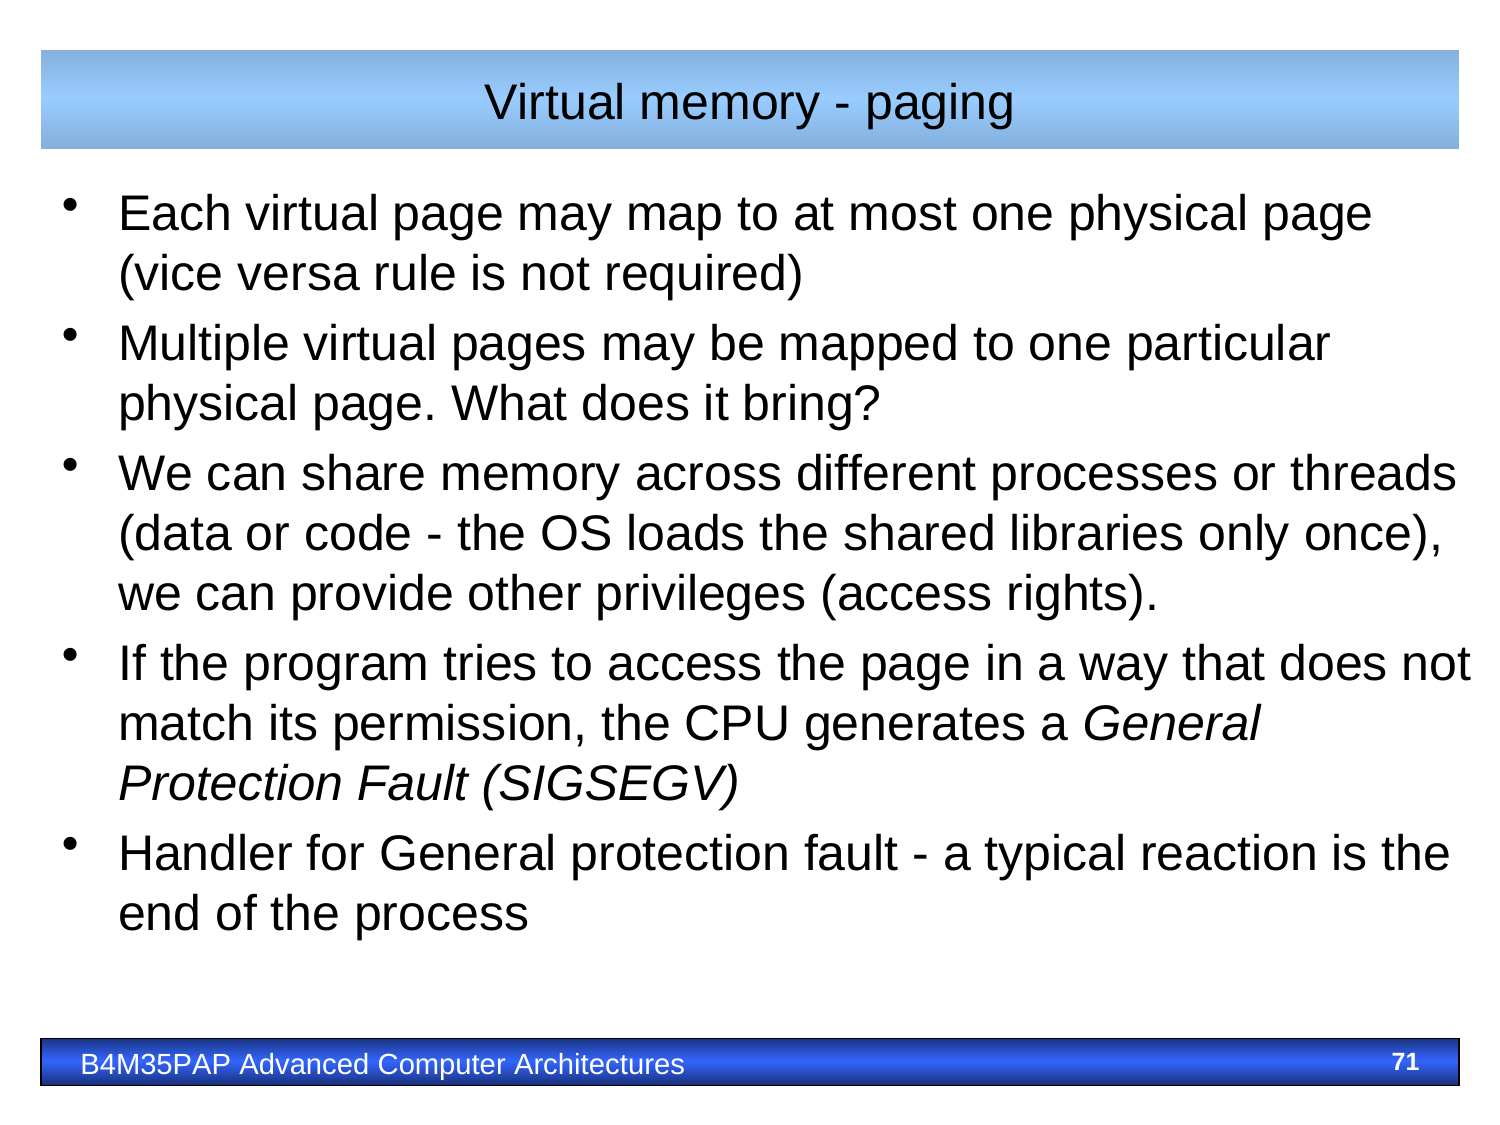

# Virtual memory - paging
Each virtual page may map to at most one physical page (vice versa rule is not required)
Multiple virtual pages may be mapped to one particular physical page. What does it bring?
We can share memory across different processes or threads (data or code - the OS loads the shared libraries only once), we can provide other privileges (access rights).
If the program tries to access the page in a way that does not match its permission, the CPU generates a General Protection Fault (SIGSEGV)
Handler for General protection fault - a typical reaction is the end of the process